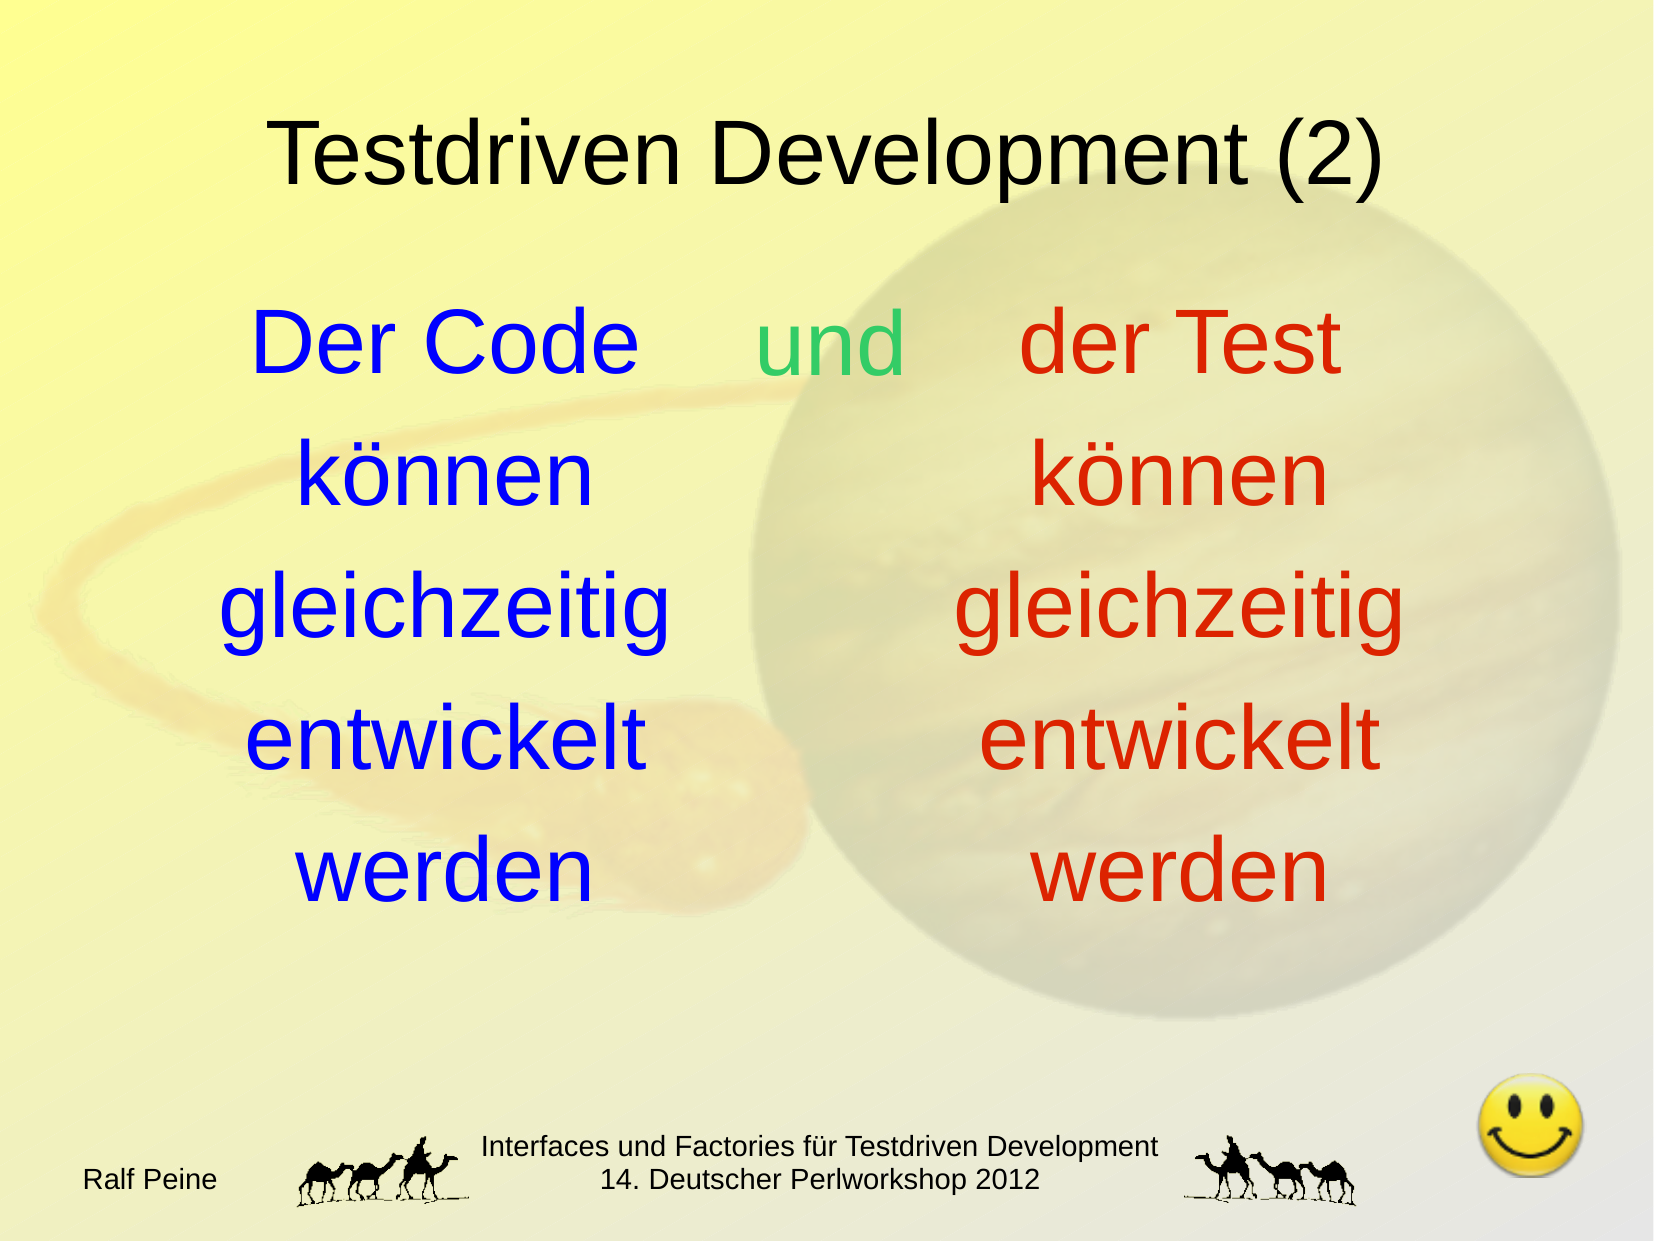

# Testdriven Development (2)
und
Der Code
können
gleichzeitig
entwickelt
werden
der Test
können
gleichzeitig
entwickelt
werden